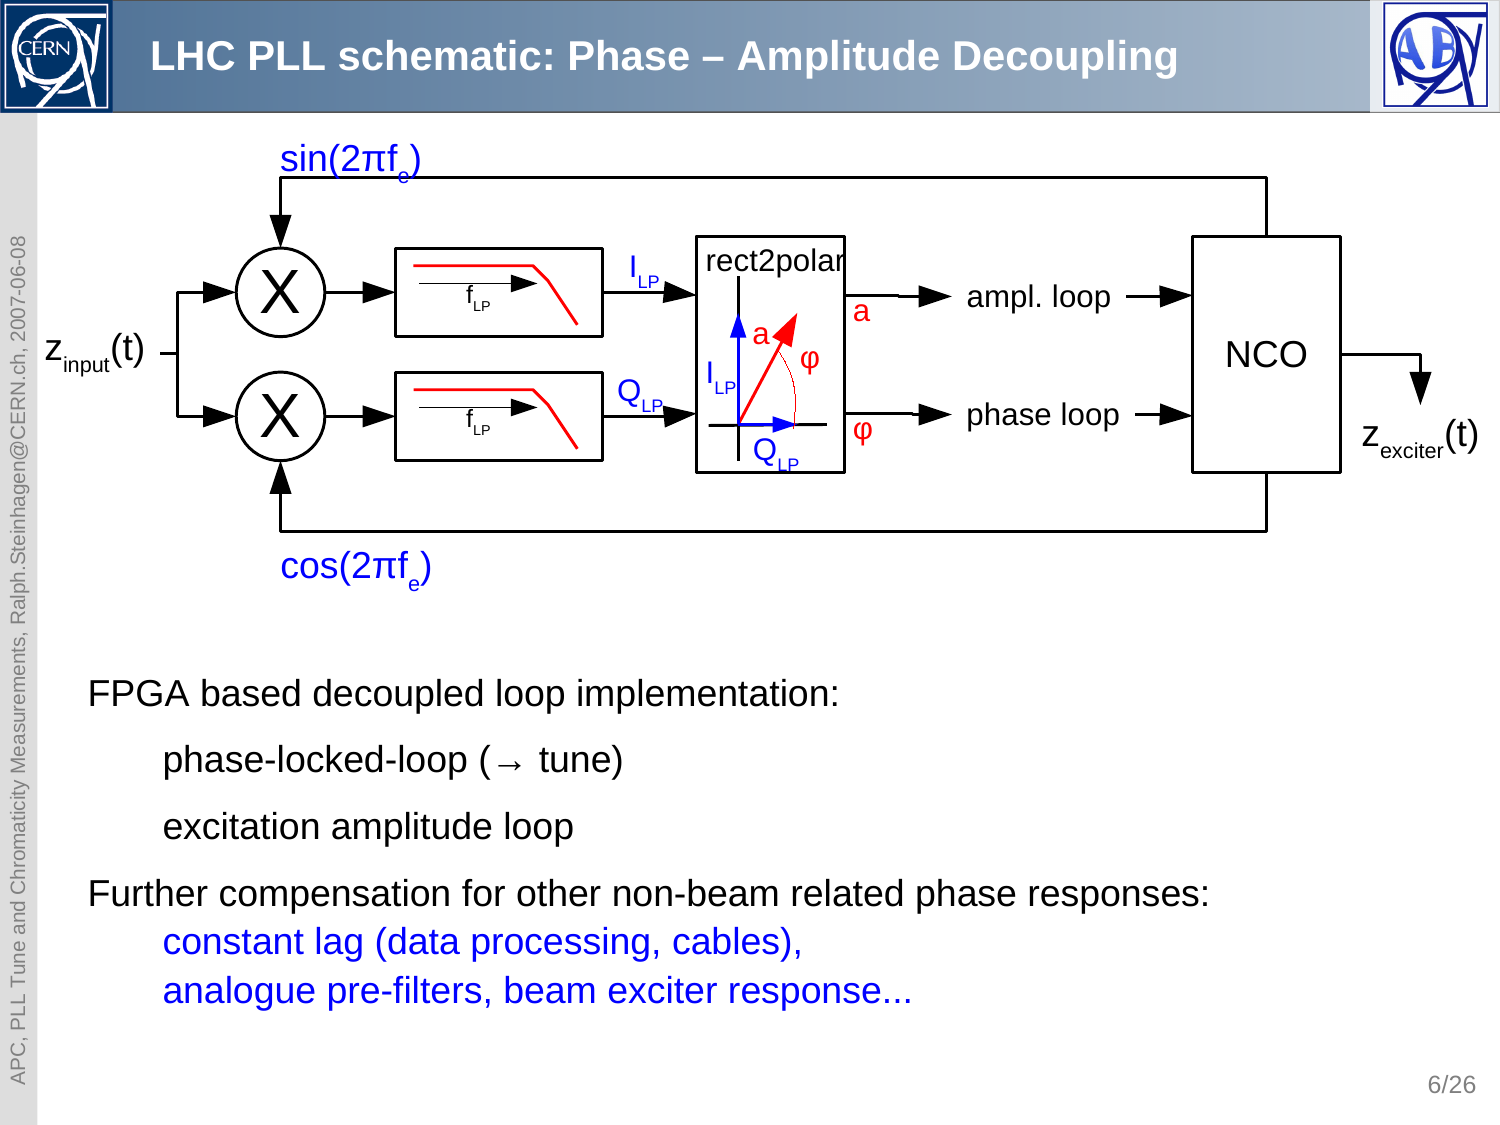

# LHC PLL schematic: Phase – Amplitude Decoupling
sin(2πfe)
FPGA based decoupled loop implementation:
phase-locked-loop (→ tune)
excitation amplitude loop
Further compensation for other non-beam related phase responses:
constant lag (data processing, cables),
analogue pre-filters, beam exciter response...
rect2polar
Rect.
2
Pol.
NCO
ILP
X
ampl. loop
fLP
a
a
zinput(t)
φ
ILP
QLP
X
phase loop
φ
zexciter(t)
fLP
QLP
cos(2πfe)